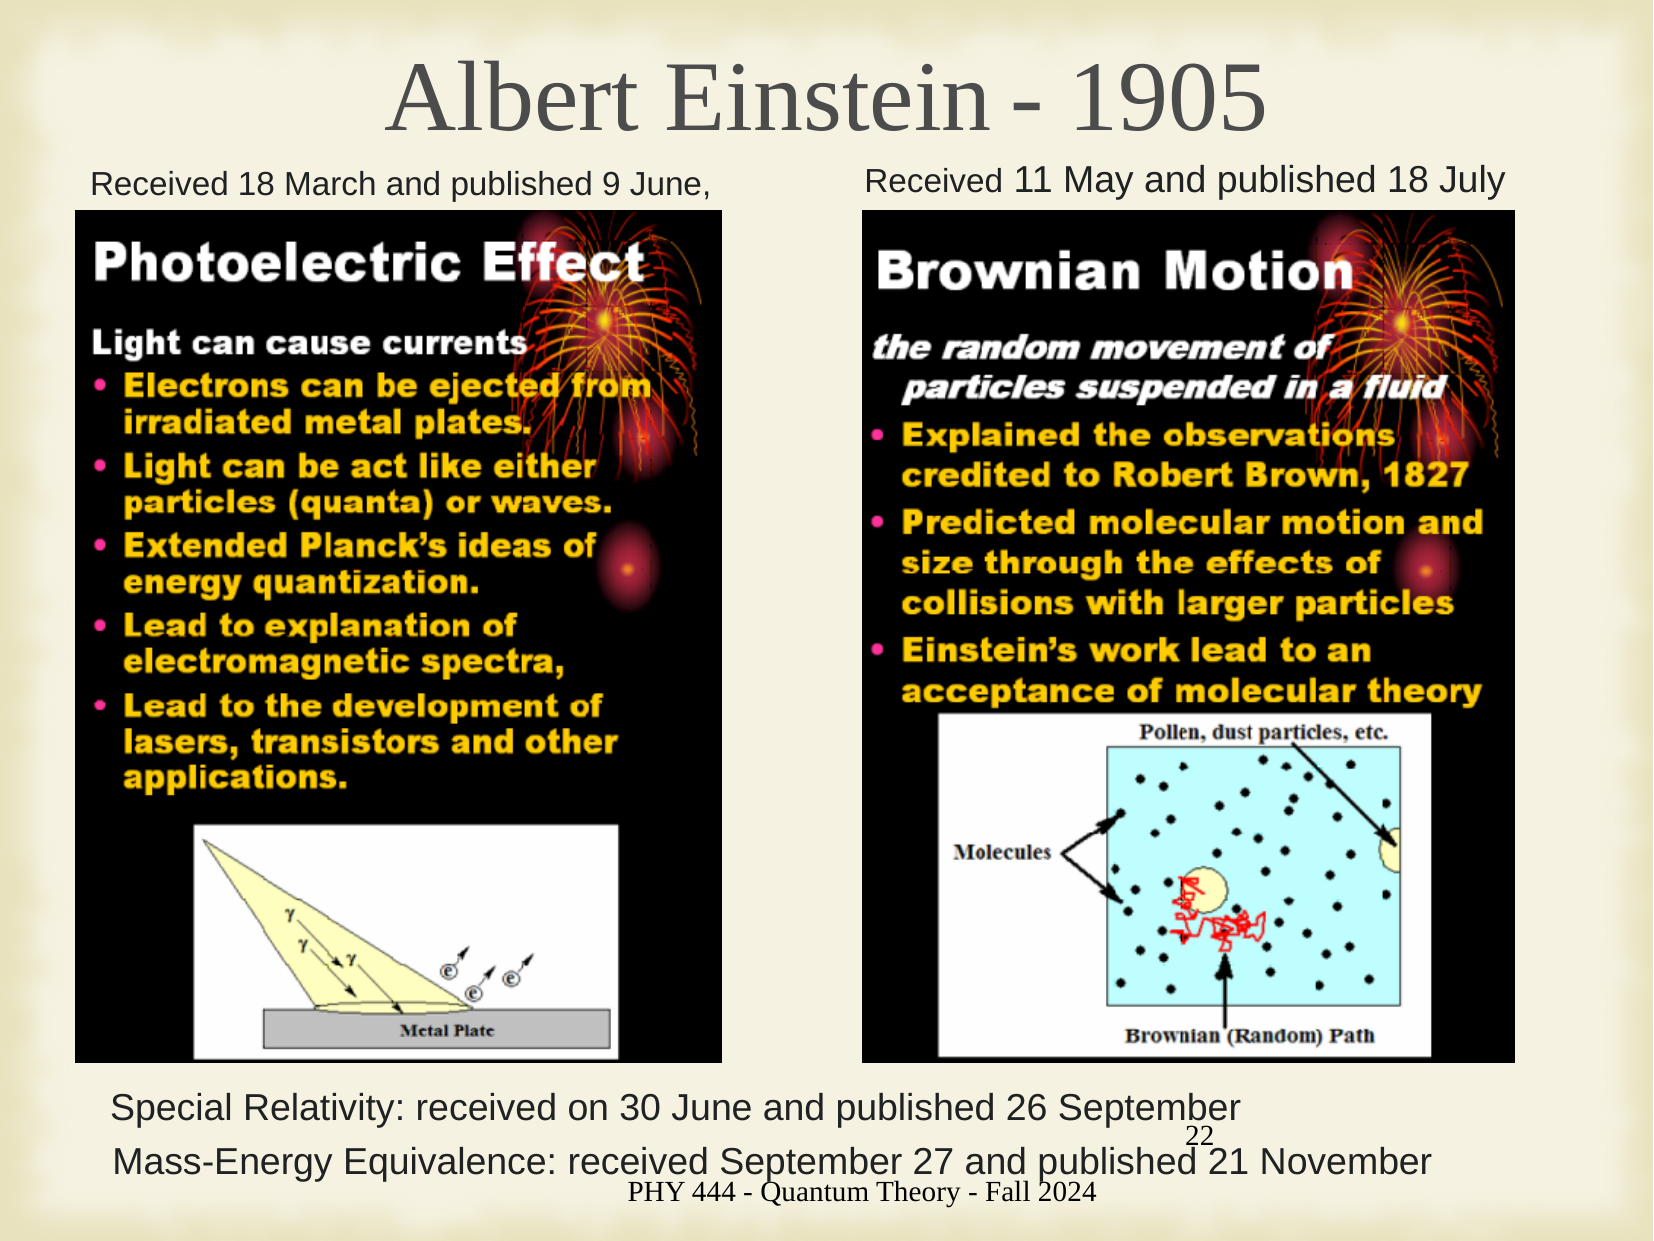

# Albert Einstein - 1905
Received 11 May and published 18 July
Received 18 March and published 9 June,
Special Relativity: received on 30 June and published 26 September
Mass-Energy Equivalence: received September 27 and published 21 November
PHY 444 - Quantum Theory - Fall 2024